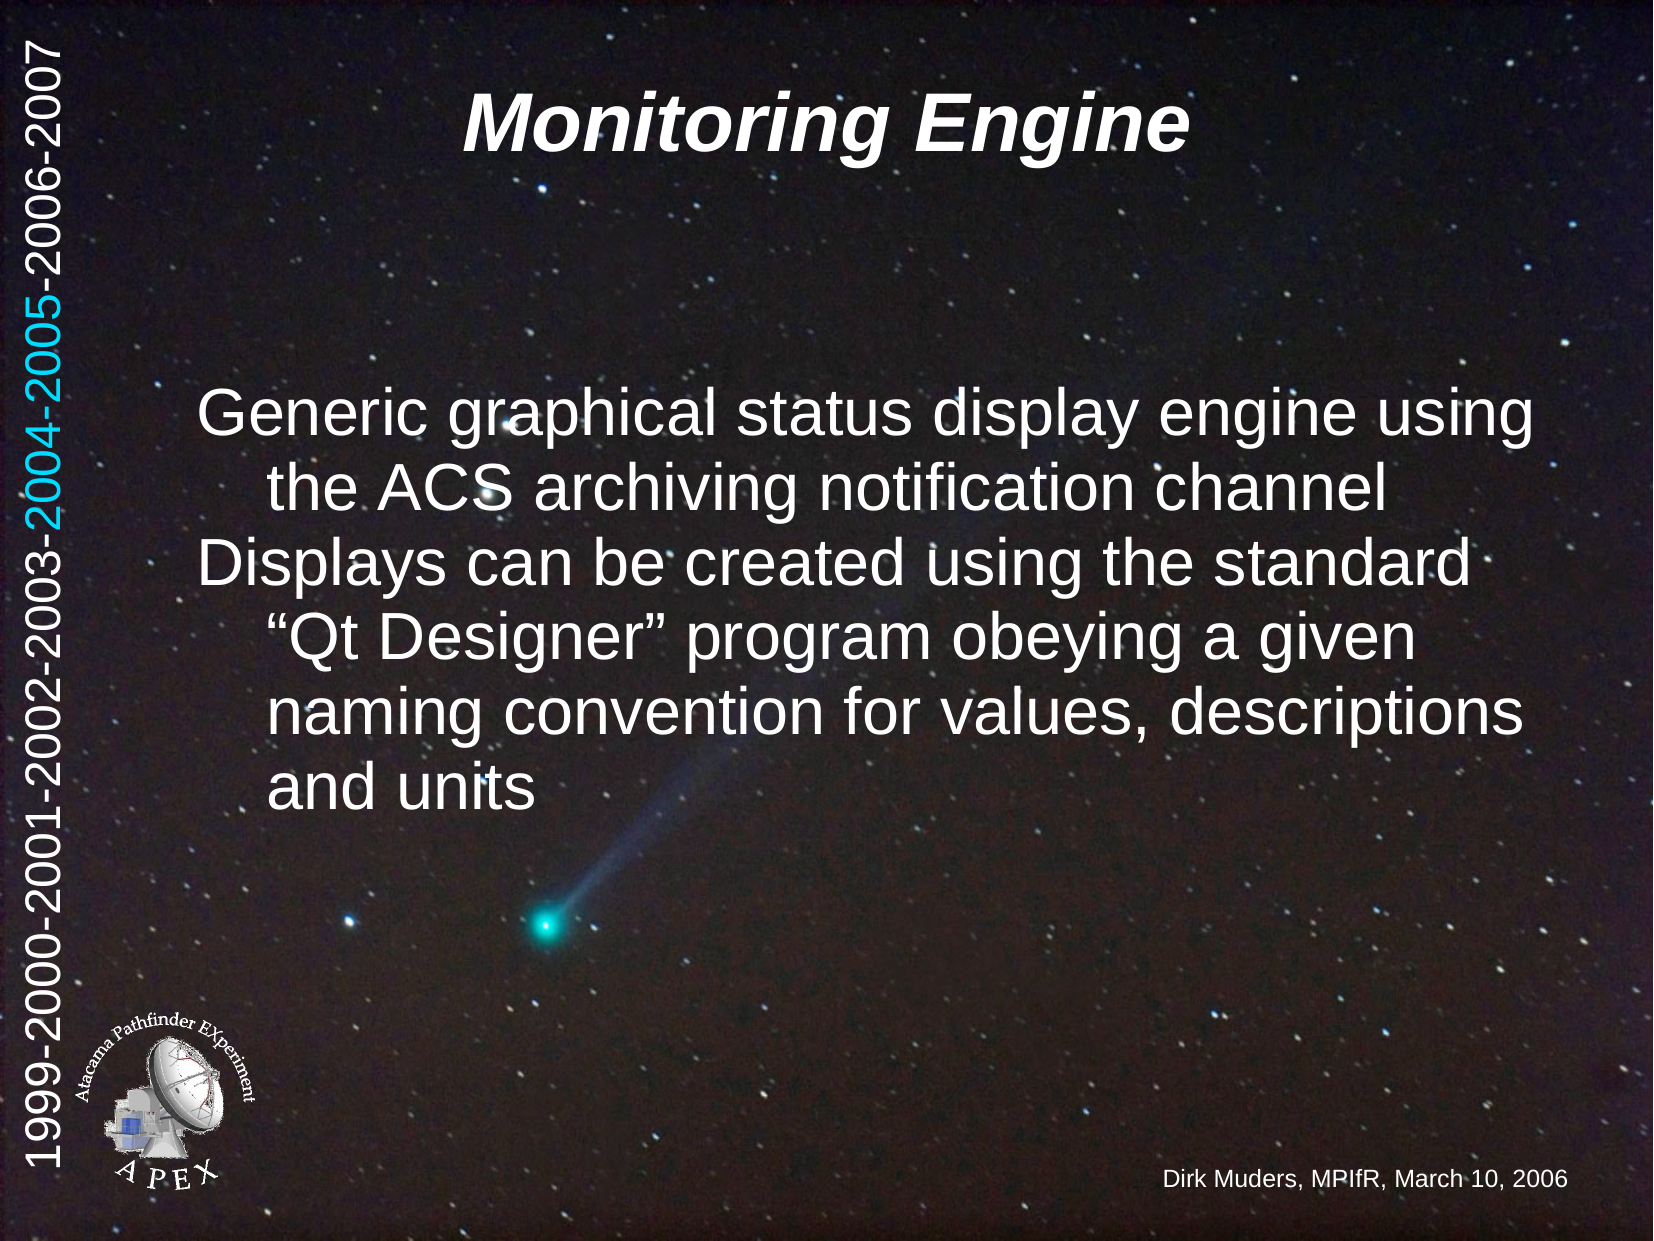

# Monitoring Engine
1999-2000-2001-2002-2003-2004-2005-2006-2007
Generic graphical status display engine using the ACS archiving notification channel
Displays can be created using the standard “Qt Designer” program obeying a given naming convention for values, descriptions and units